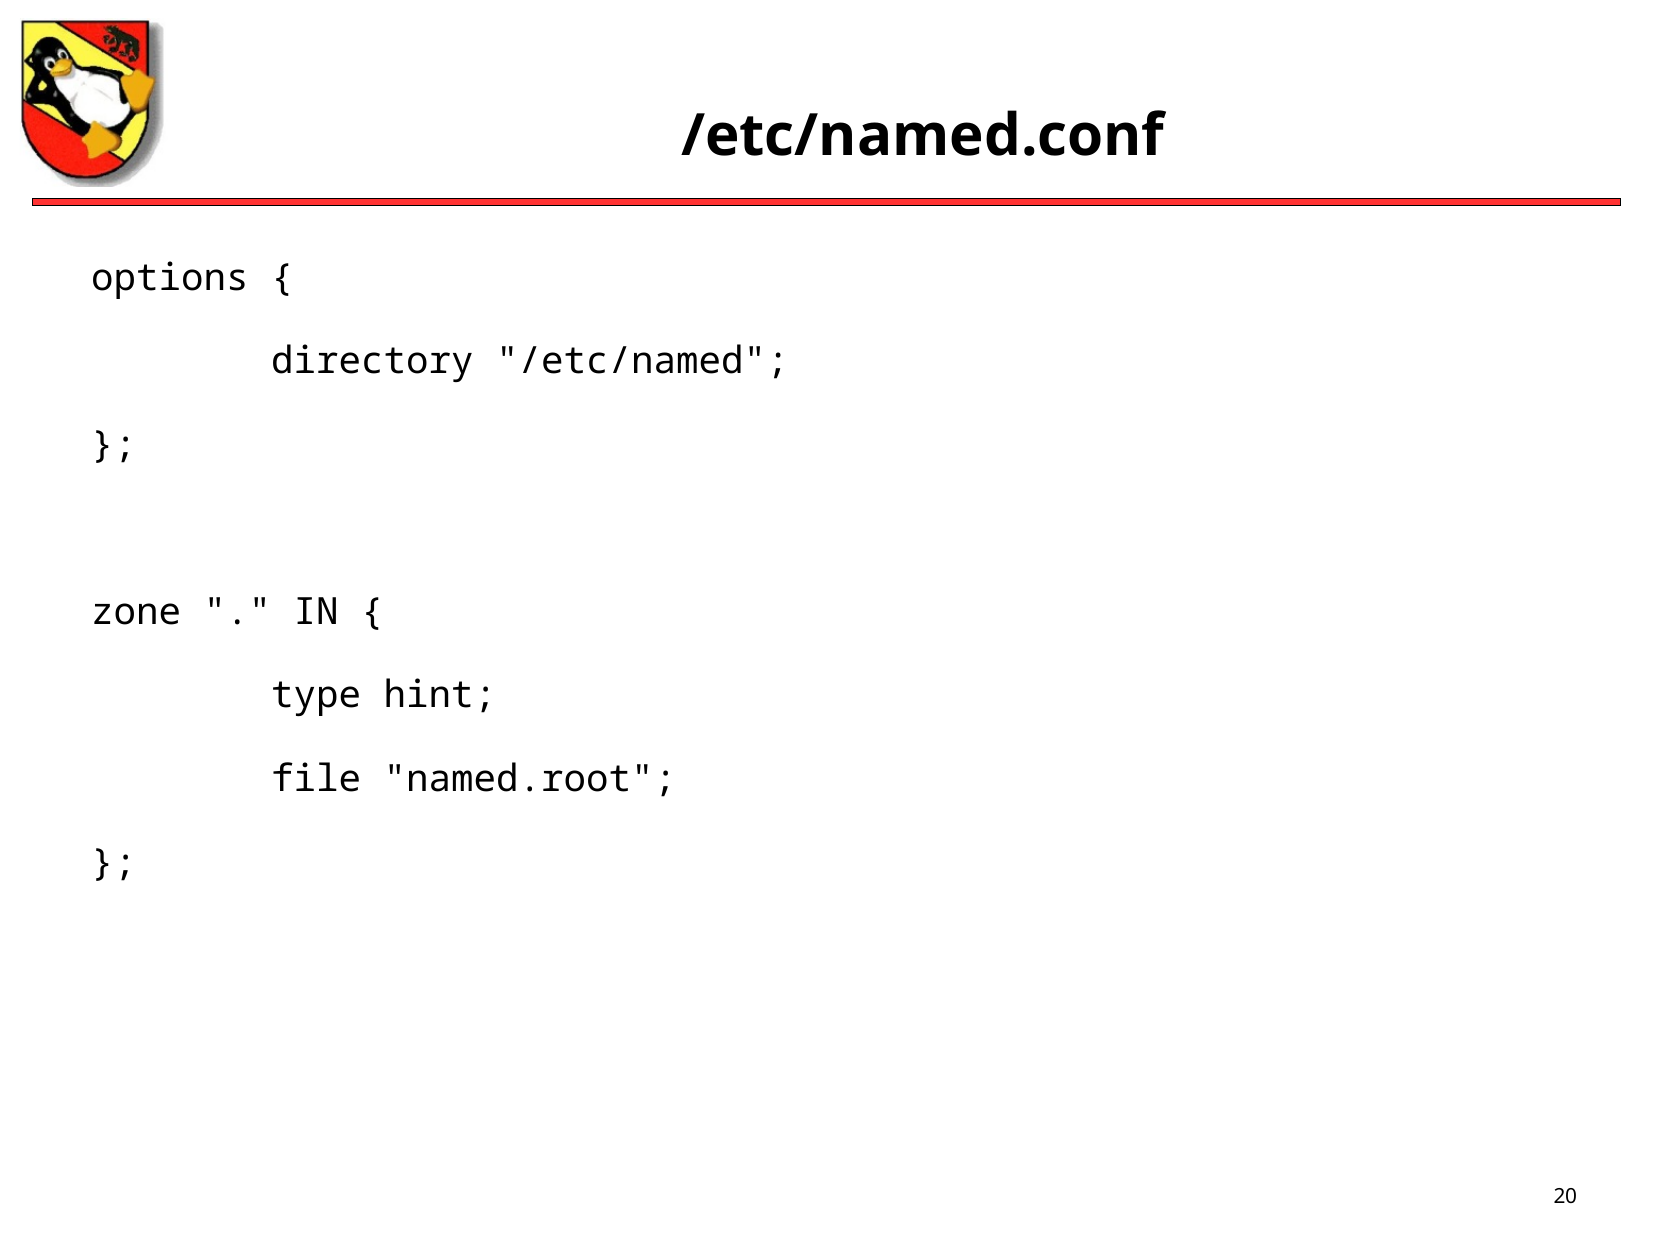

# /etc/named.conf
options {
 directory "/etc/named";
};
zone "." IN {
 type hint;
 file "named.root";
};